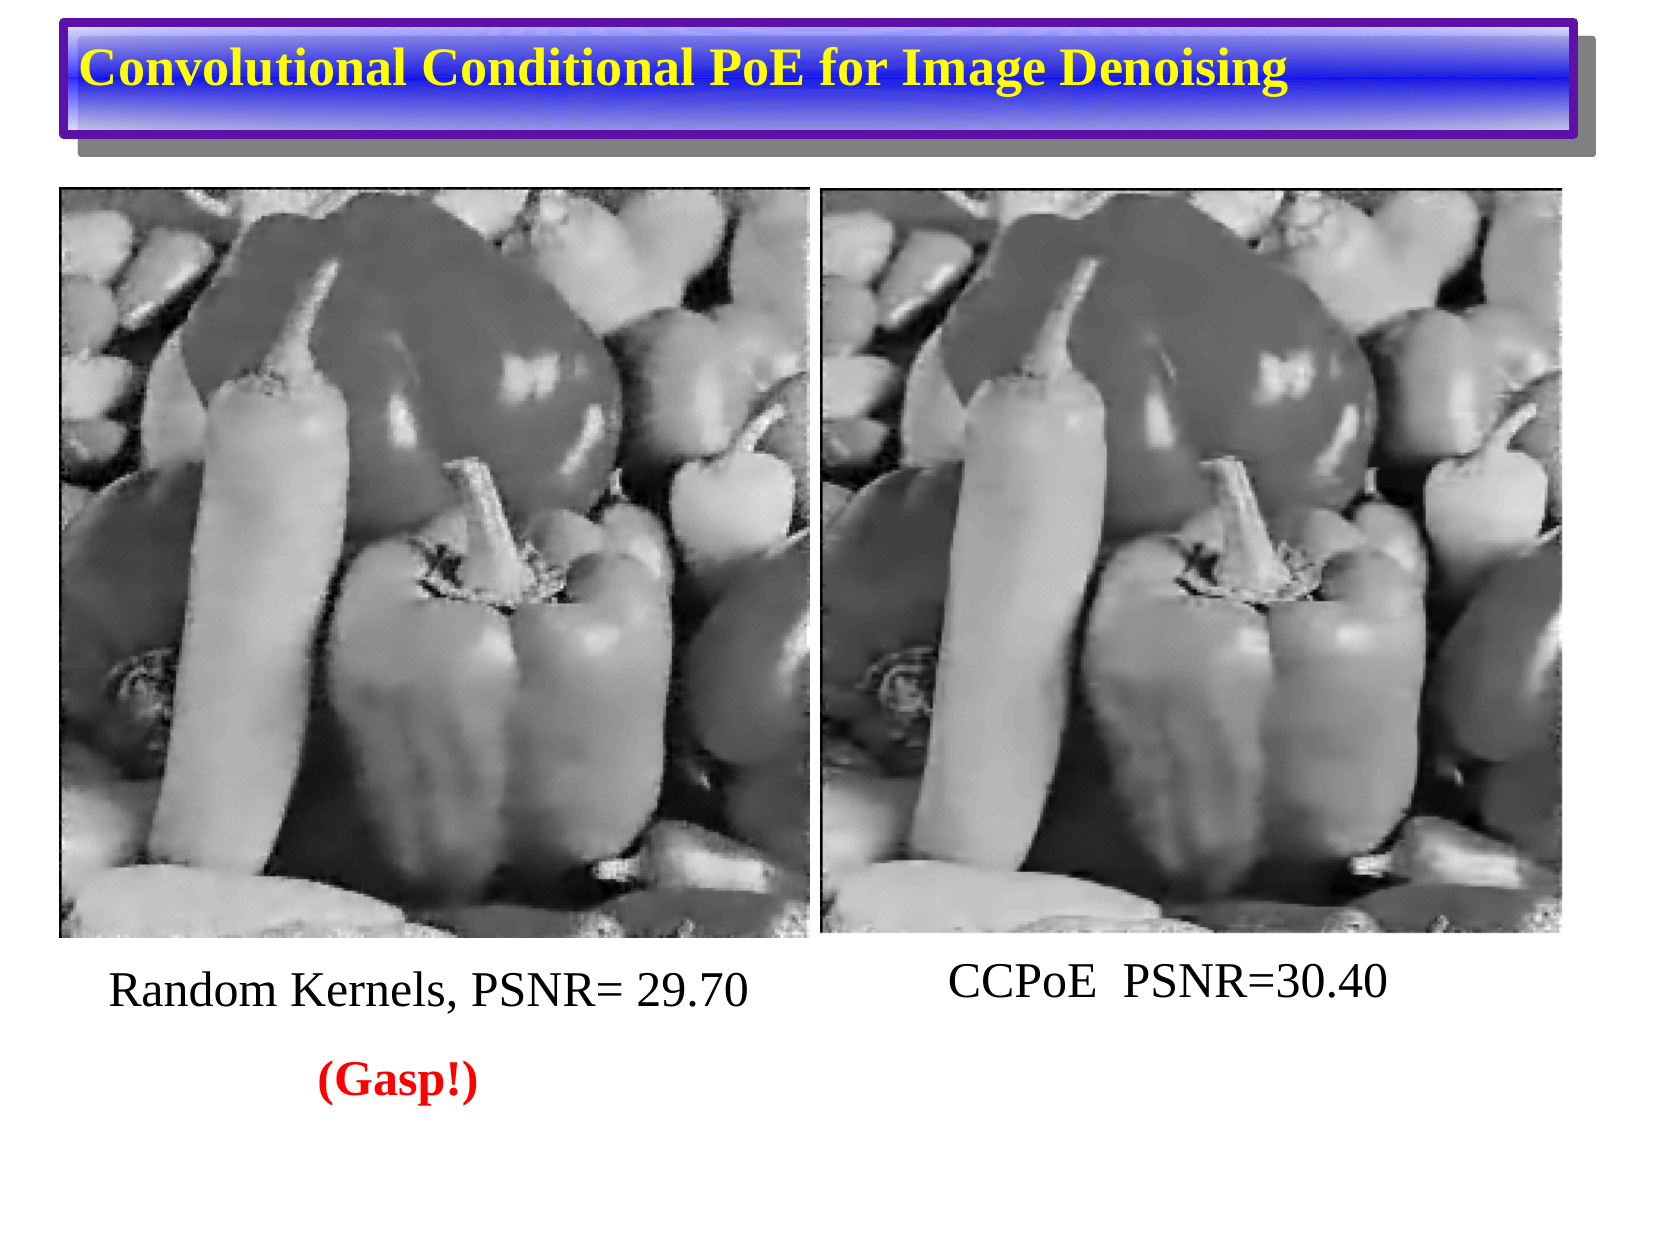

Convolutional Conditional PoE for Image Denoising
CCPoE PSNR=30.40
Random Kernels, PSNR= 29.70
(Gasp!)